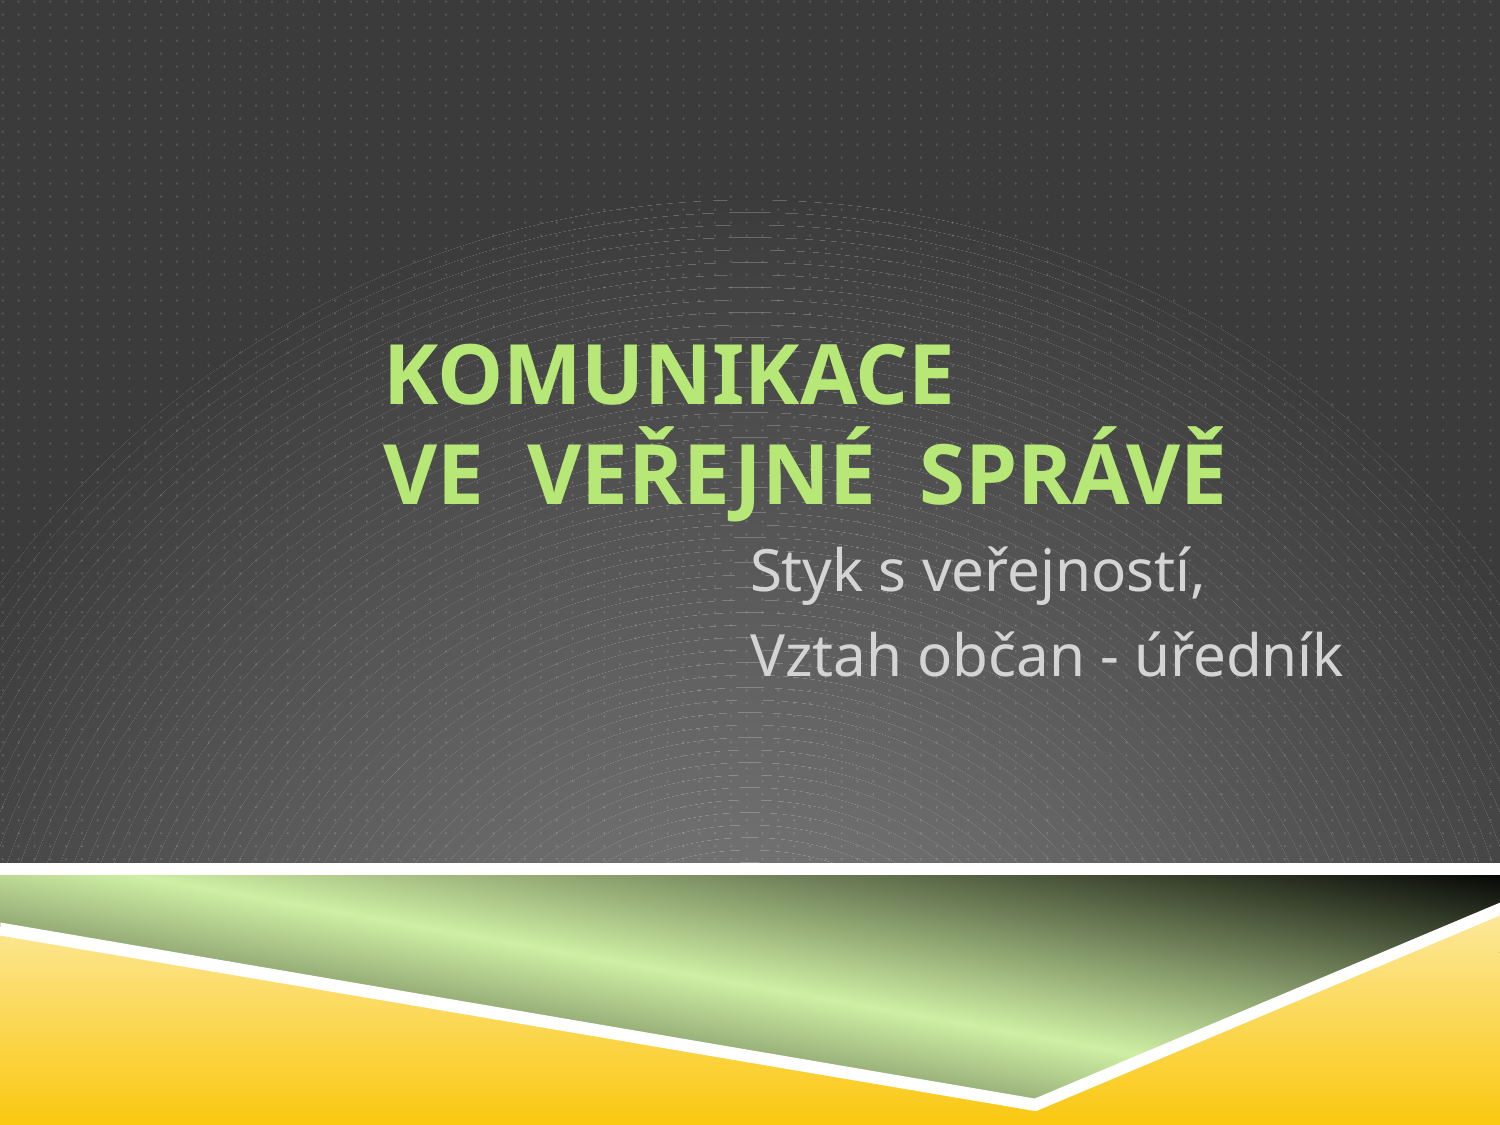

# Komunikace ve veřejné správě
Styk s veřejností,
Vztah občan - úředník